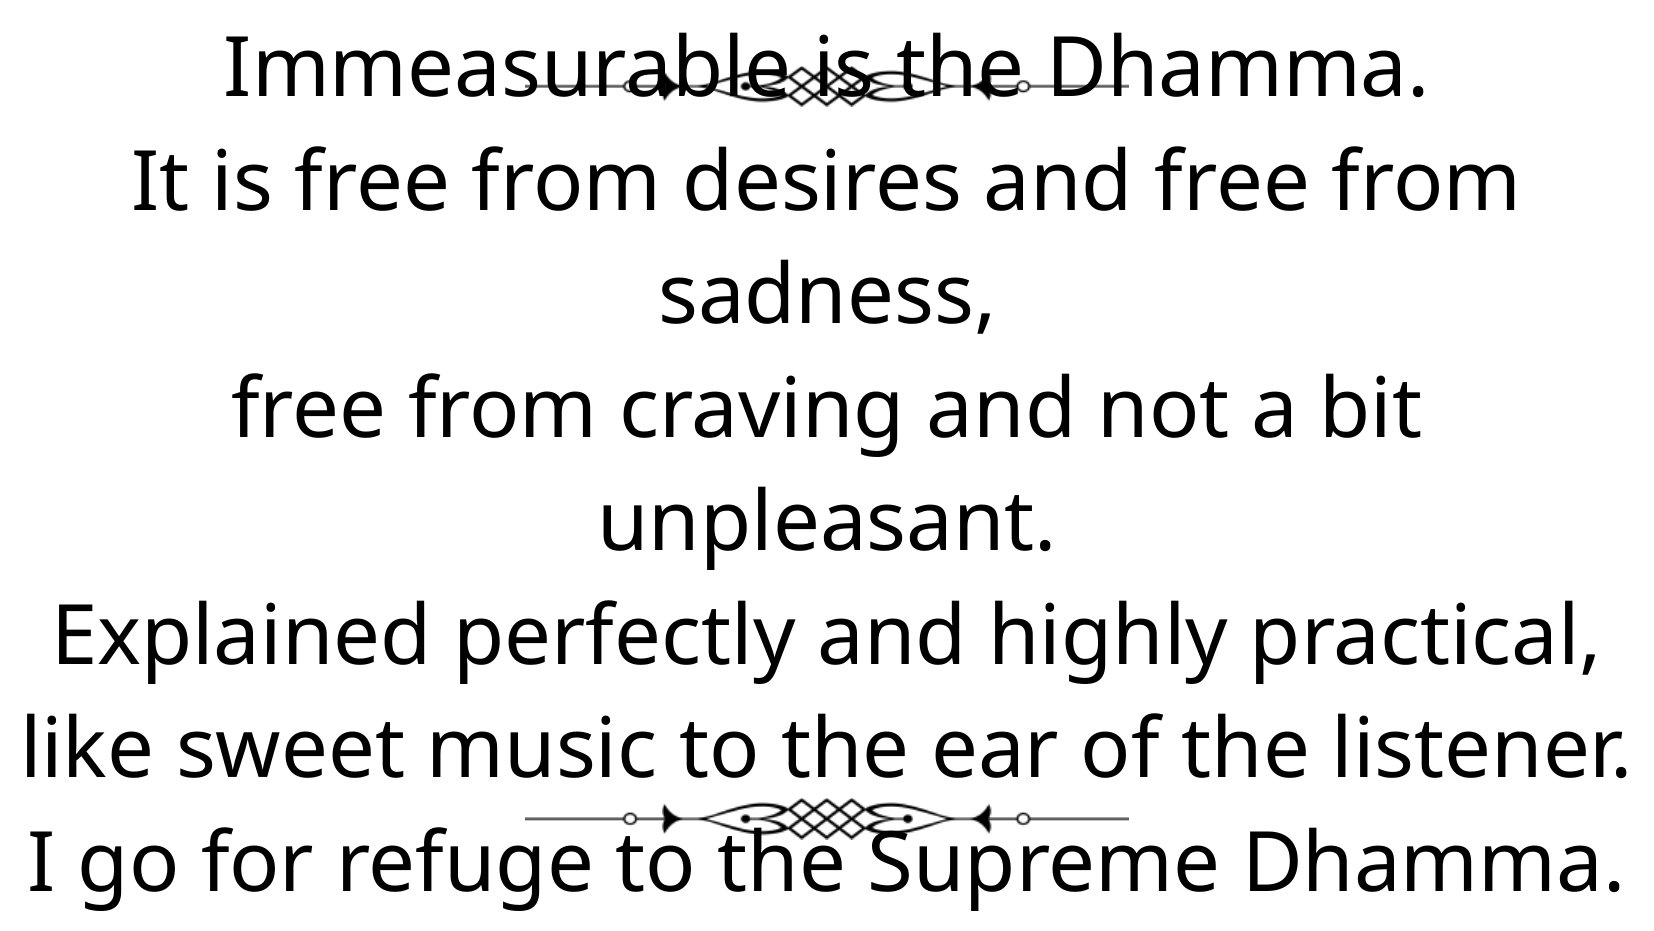

# Immeasurable is the Dhamma.
It is free from desires and free from sadness,
free from craving and not a bit unpleasant.
Explained perfectly and highly practical,
like sweet music to the ear of the listener.
I go for refuge to the Supreme Dhamma.